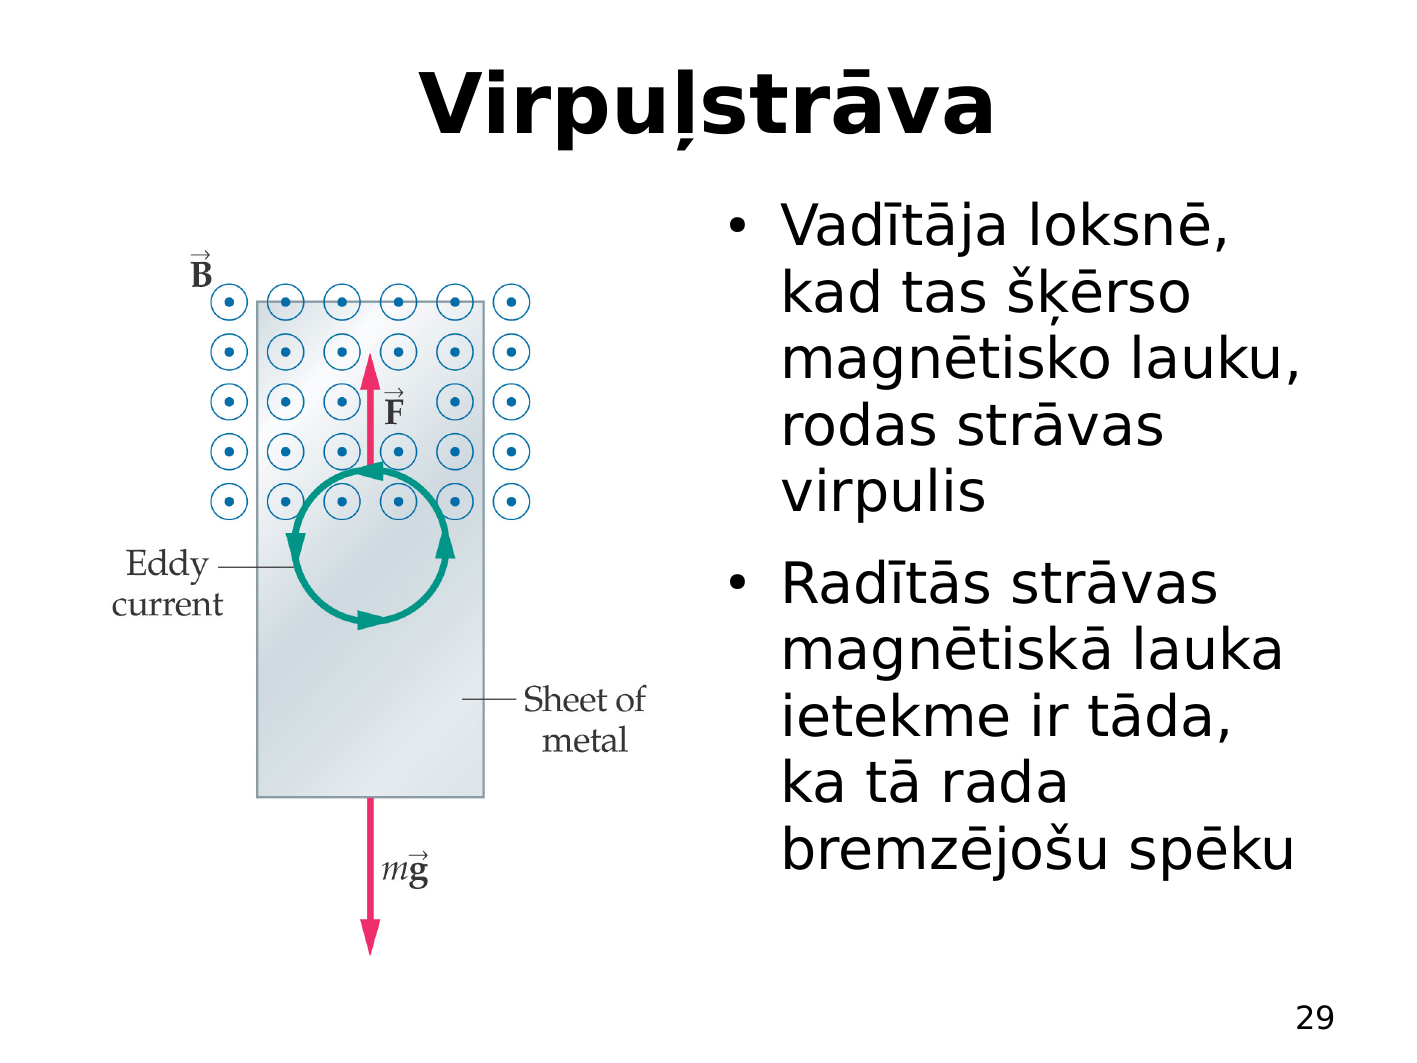

# Virpuļstrāva
Vadītāja loksnē, kad tas šķērso magnētisko lauku, rodas strāvas virpulis
Radītās strāvas magnētiskā lauka ietekme ir tāda, ka tā rada bremzējošu spēku